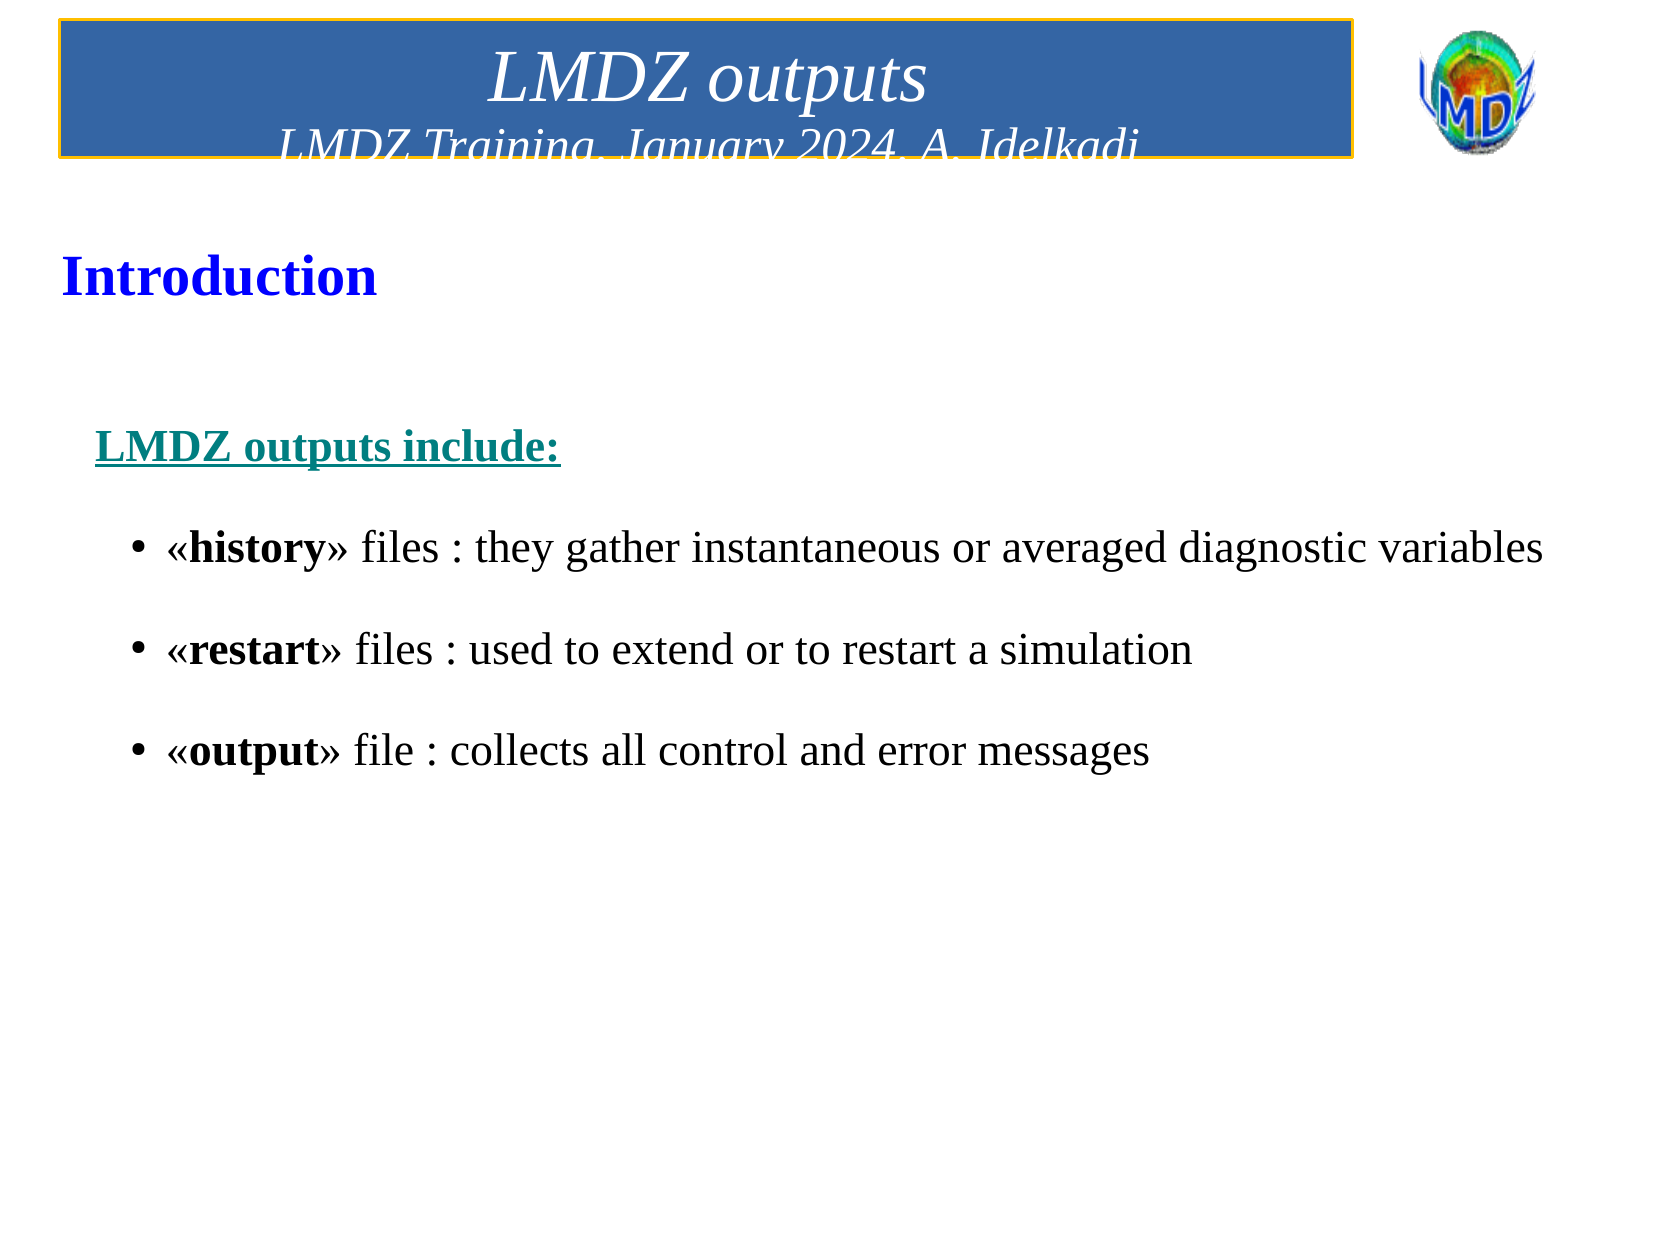

LMDZ outputs
LMDZ Training, January 2024, A. Idelkadi
Introduction
LMDZ outputs include:
«history» files : they gather instantaneous or averaged diagnostic variables
«restart» files : used to extend or to restart a simulation
«output» file : collects all control and error messages